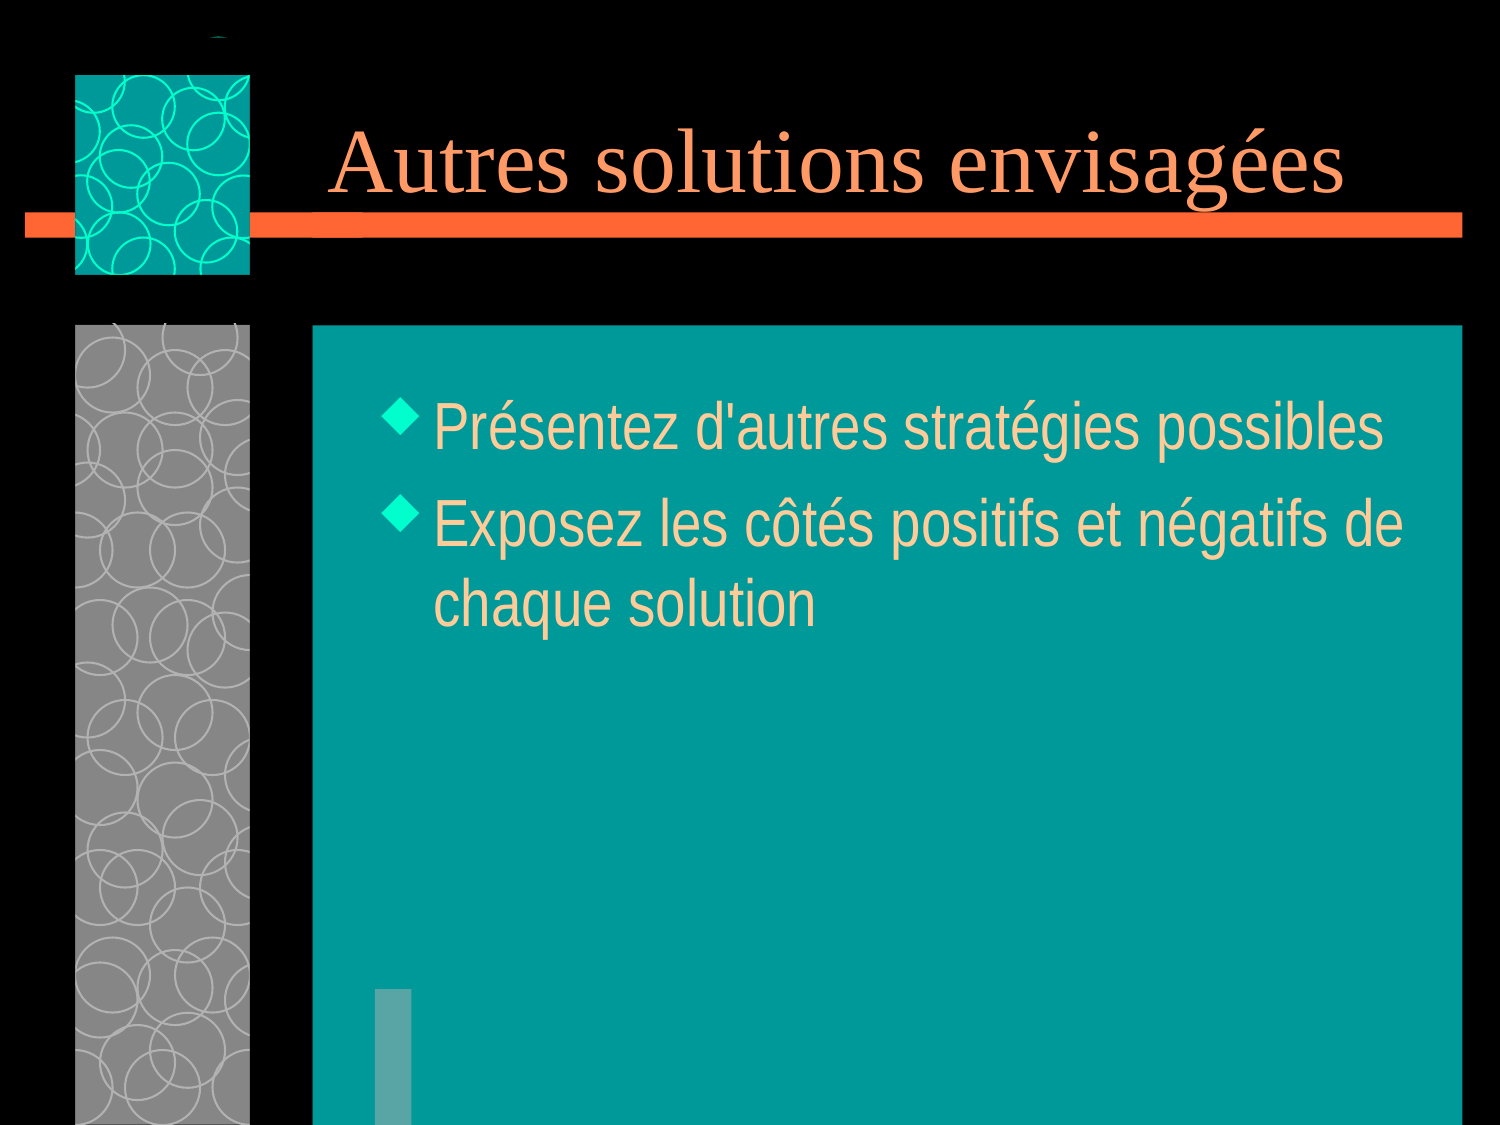

# Autres solutions envisagées
Présentez d'autres stratégies possibles
Exposez les côtés positifs et négatifs de chaque solution